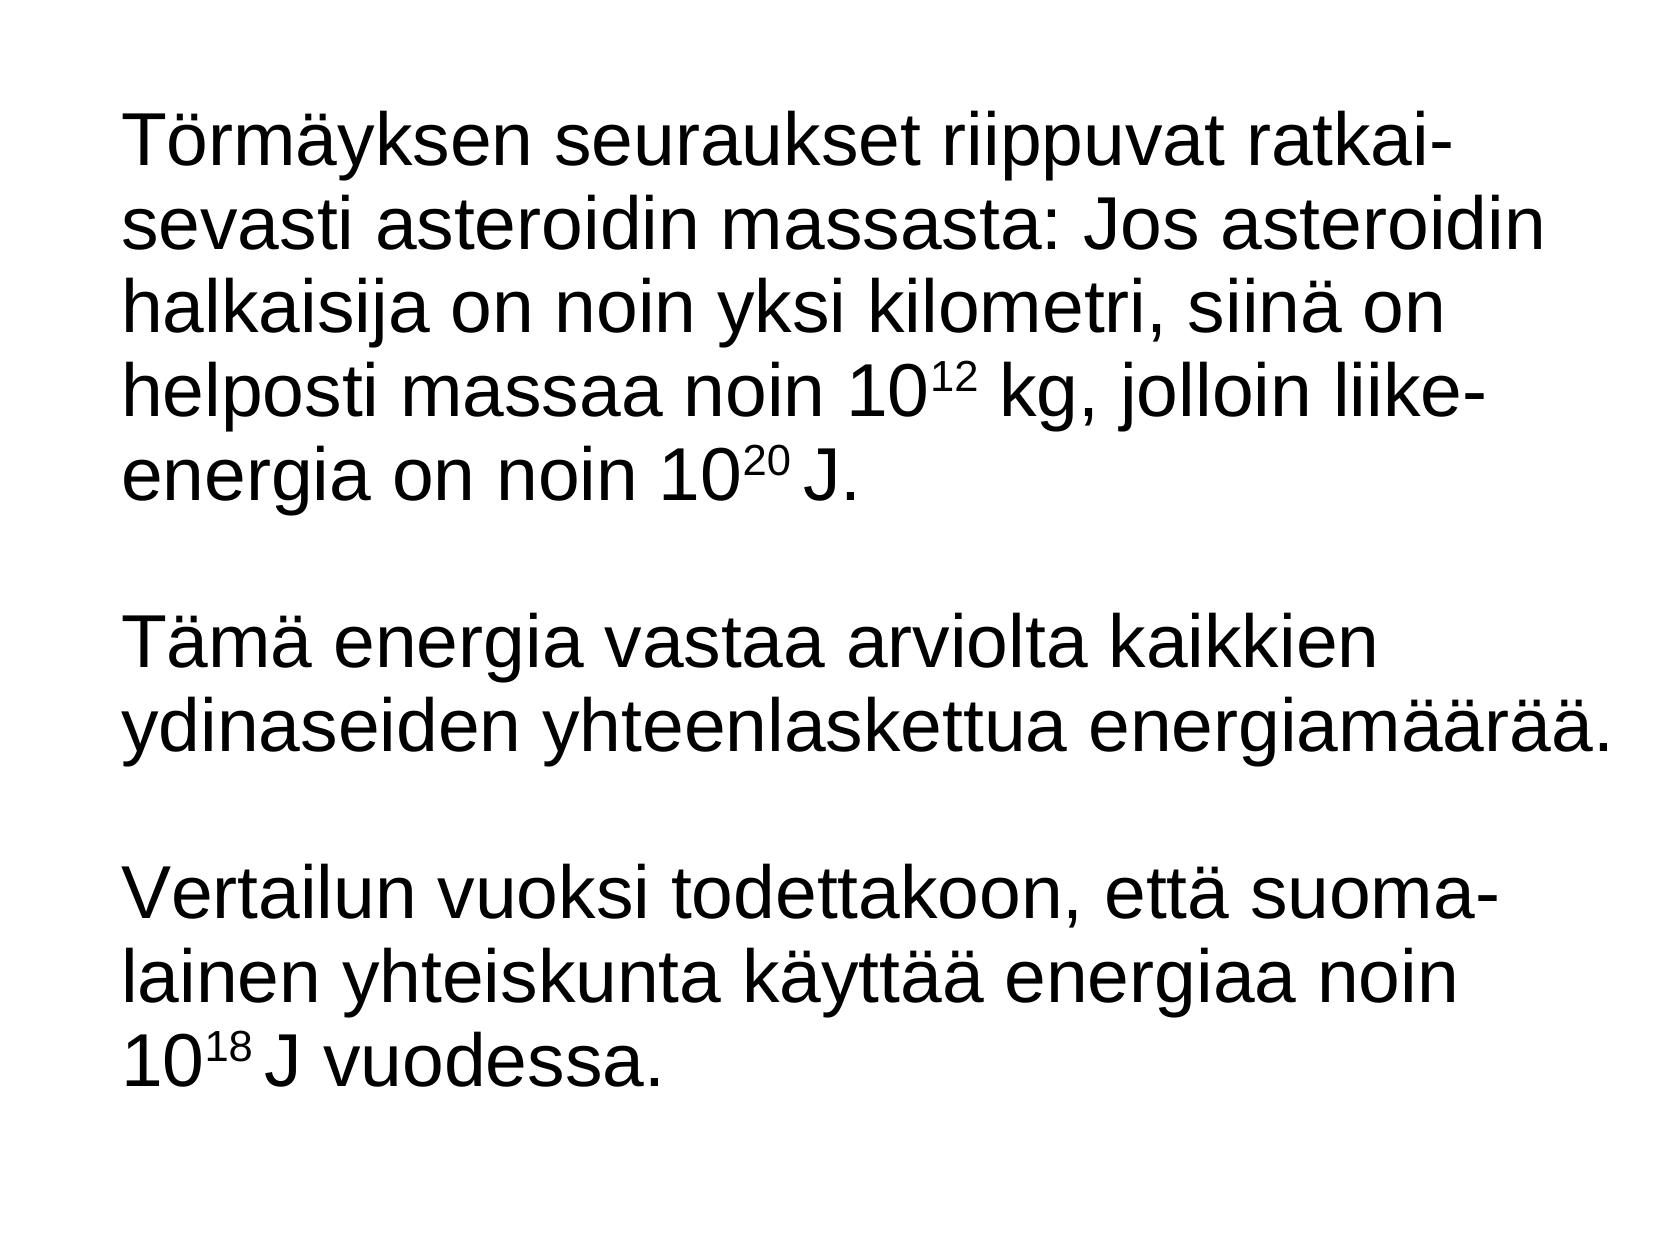

Törmäyksen seuraukset riippuvat ratkai-sevasti asteroidin massasta: Jos asteroidin halkaisija on noin yksi kilometri, siinä on helposti massaa noin 1012 kg, jolloin liike-energia on noin 1020 J.
Tämä energia vastaa arviolta kaikkien ydinaseiden yhteenlaskettua energiamäärää.
Vertailun vuoksi todettakoon, että suoma-lainen yhteiskunta käyttää energiaa noin 1018 J vuodessa.